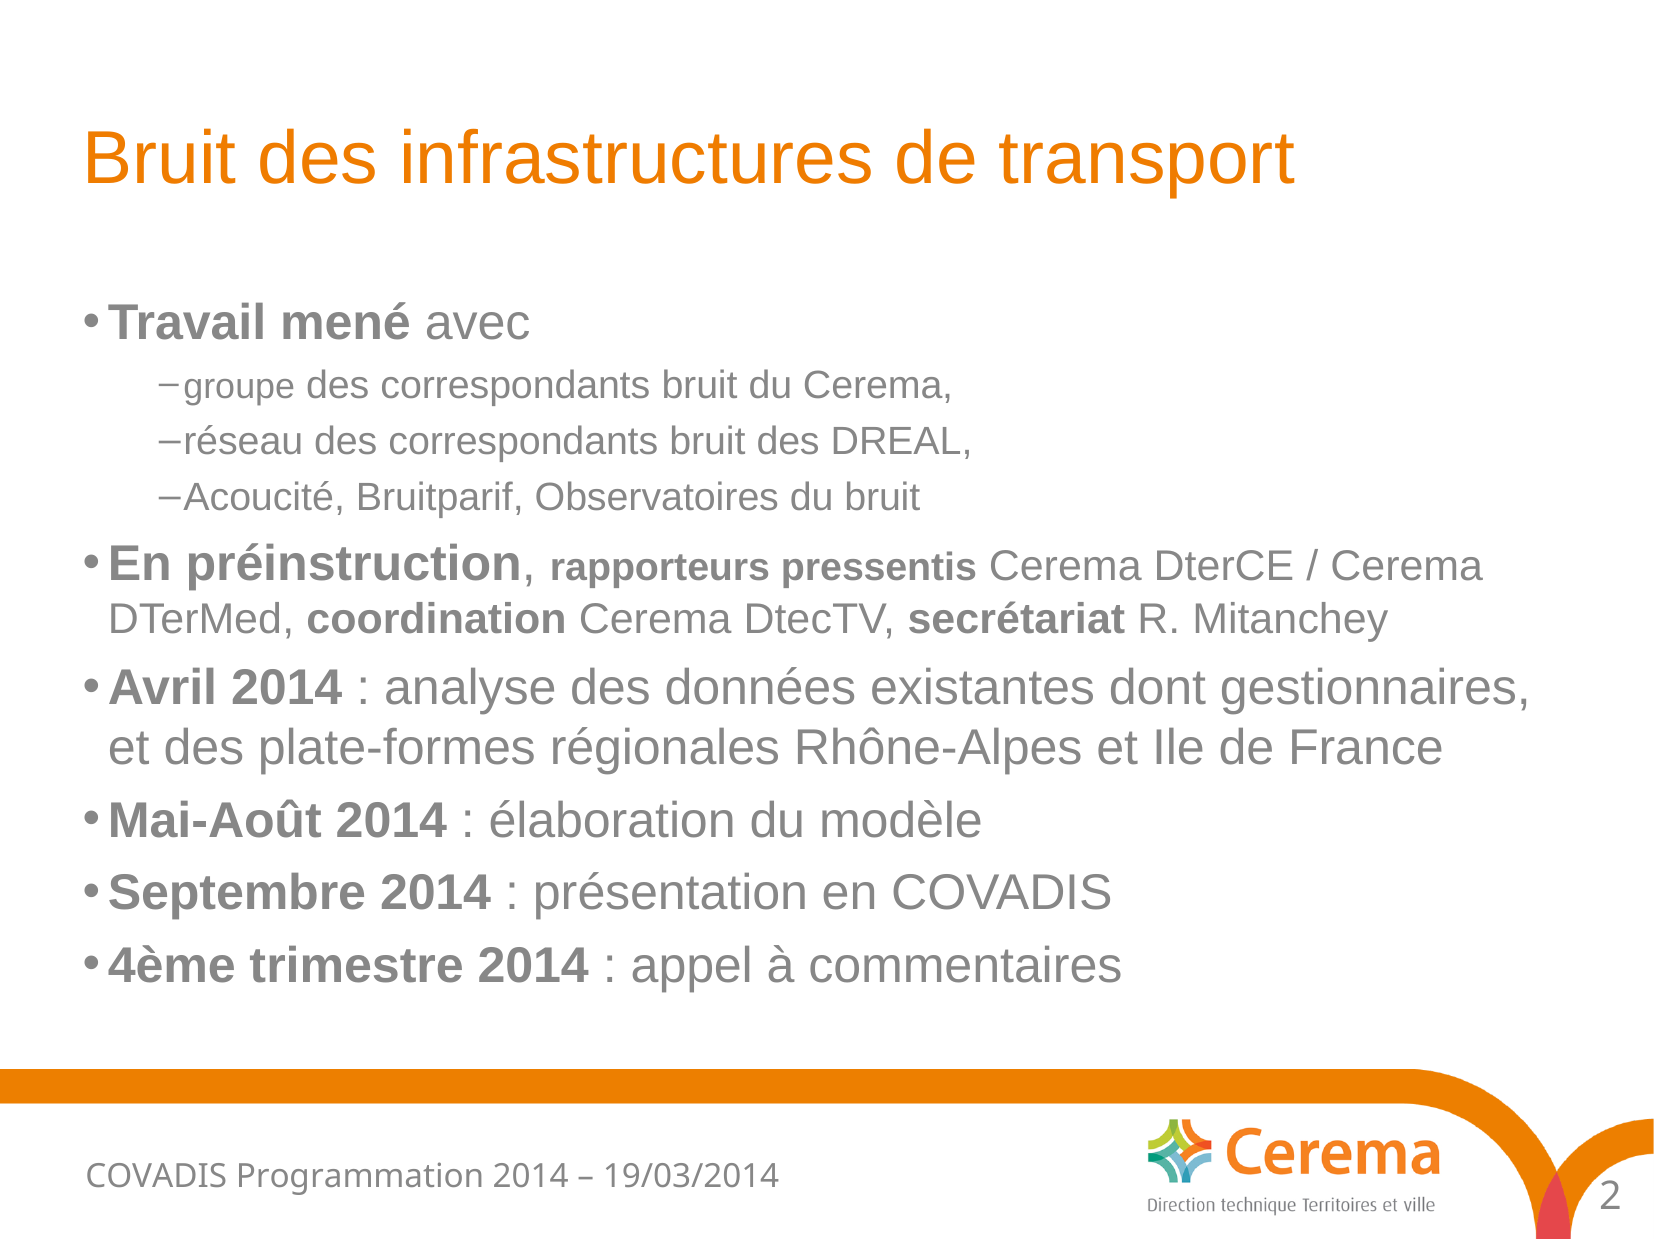

# Bruit des infrastructures de transport
Travail mené avec
groupe des correspondants bruit du Cerema,
réseau des correspondants bruit des DREAL,
Acoucité, Bruitparif, Observatoires du bruit
En préinstruction, rapporteurs pressentis Cerema DterCE / Cerema DTerMed, coordination Cerema DtecTV, secrétariat R. Mitanchey
Avril 2014 : analyse des données existantes dont gestionnaires, et des plate-formes régionales Rhône-Alpes et Ile de France
Mai-Août 2014 : élaboration du modèle
Septembre 2014 : présentation en COVADIS
4ème trimestre 2014 : appel à commentaires